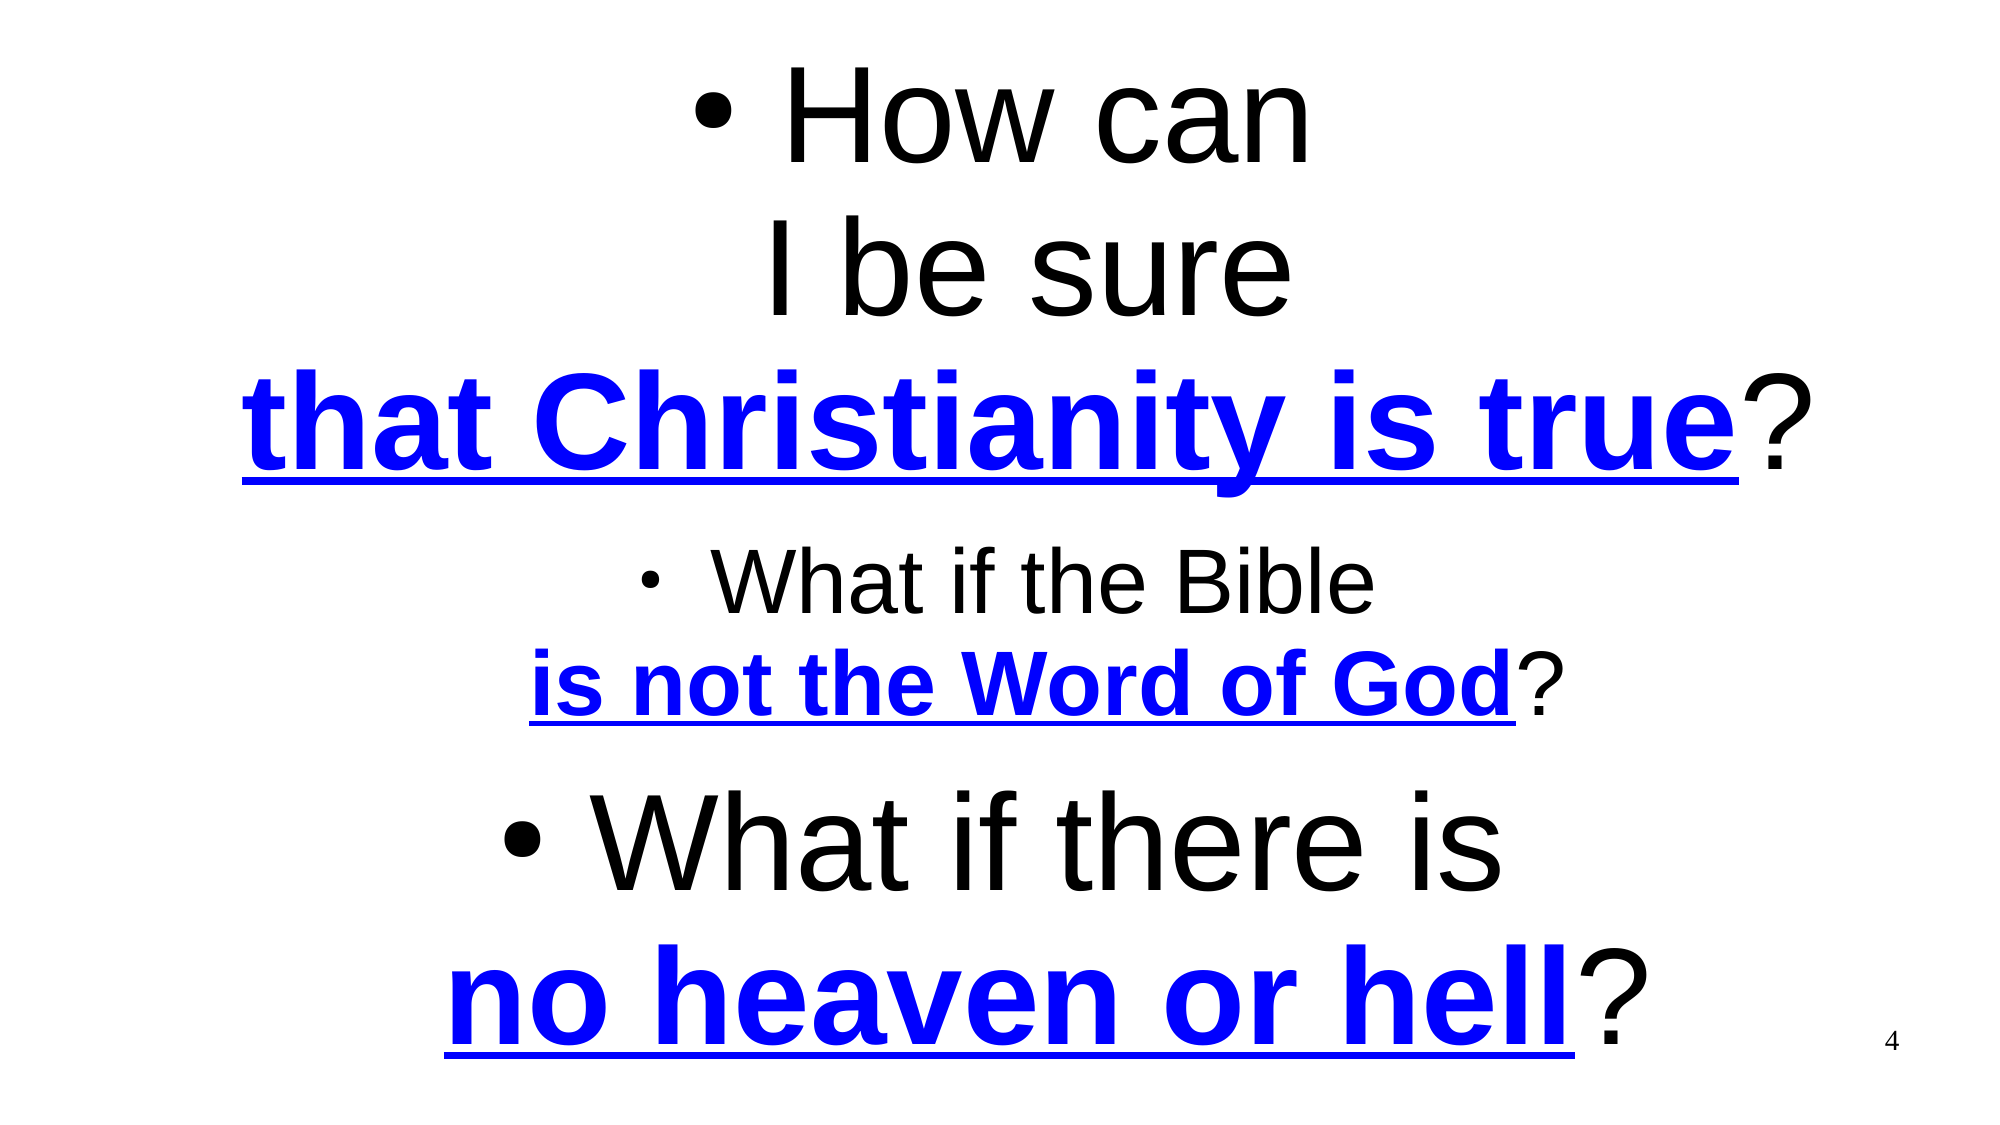

# How can I be sure that Christianity is true?
 What if the Bible
is not the Word of God?
 What if there is
no heaven or hell?
4